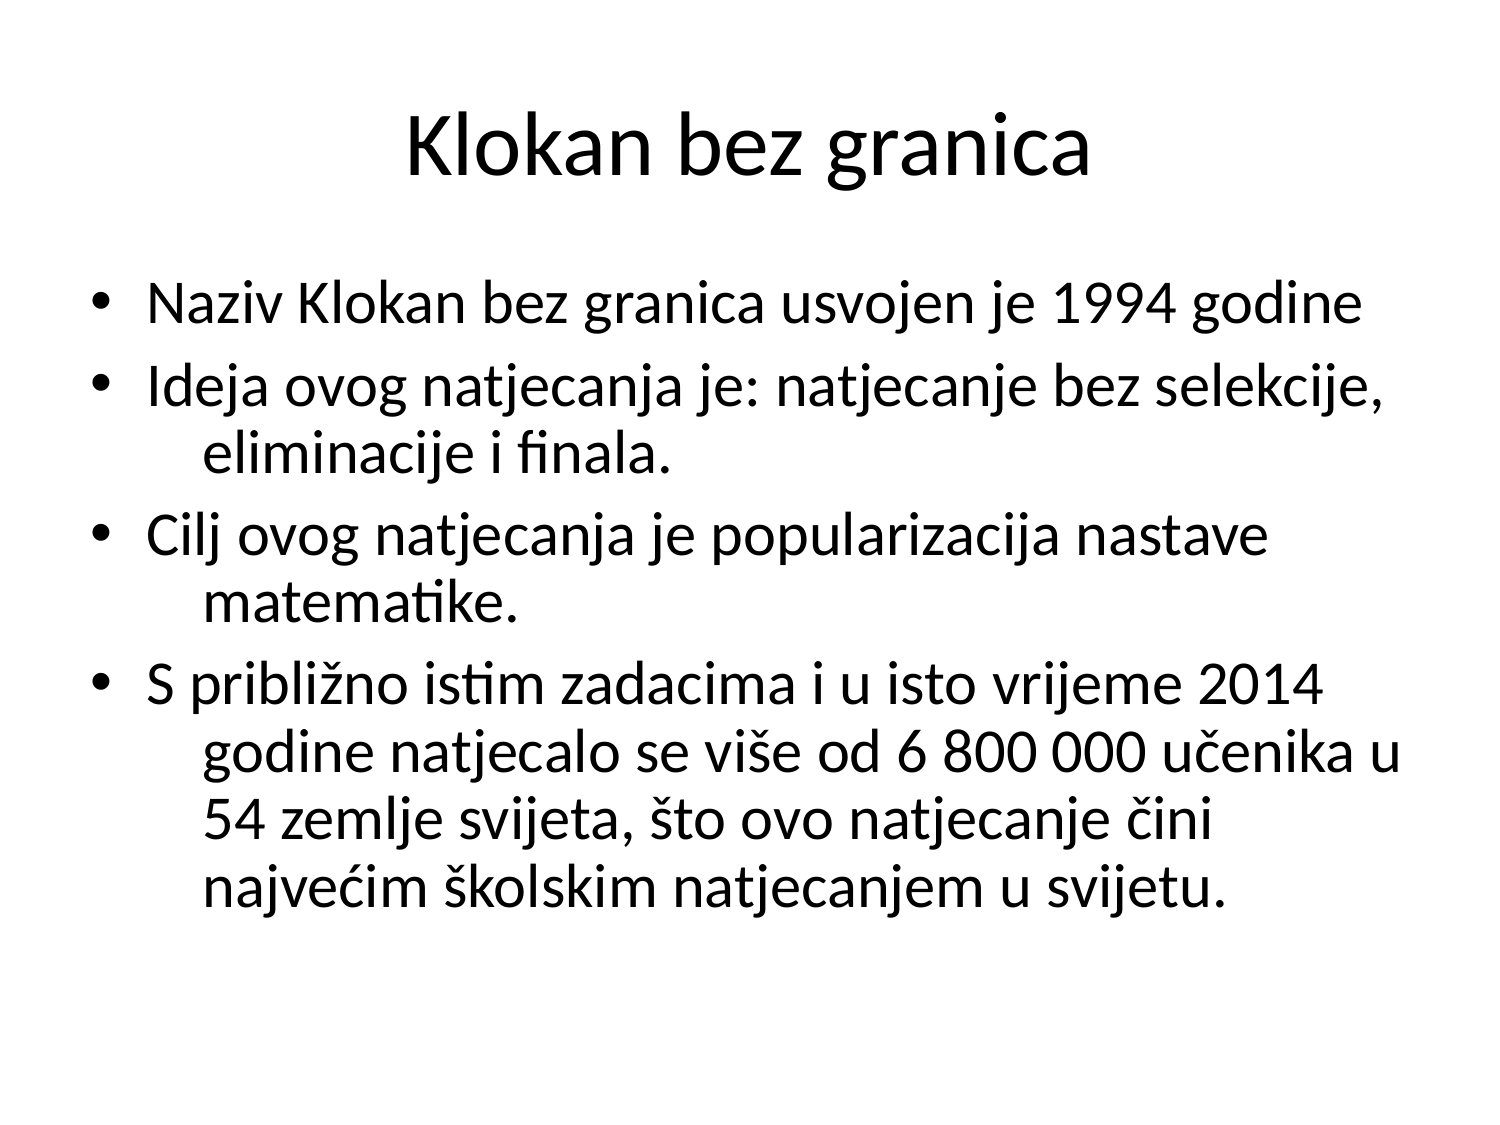

# Klokan bez granica
Naziv Klokan bez granica usvojen je 1994 godine
Ideja ovog natjecanja je: natjecanje bez selekcije, eliminacije i finala.
Cilj ovog natjecanja je popularizacija nastave matematike.
S približno istim zadacima i u isto vrijeme 2014 godine natjecalo se više od 6 800 000 učenika u 54 zemlje svijeta, što ovo natjecanje čini najvećim školskim natjecanjem u svijetu.